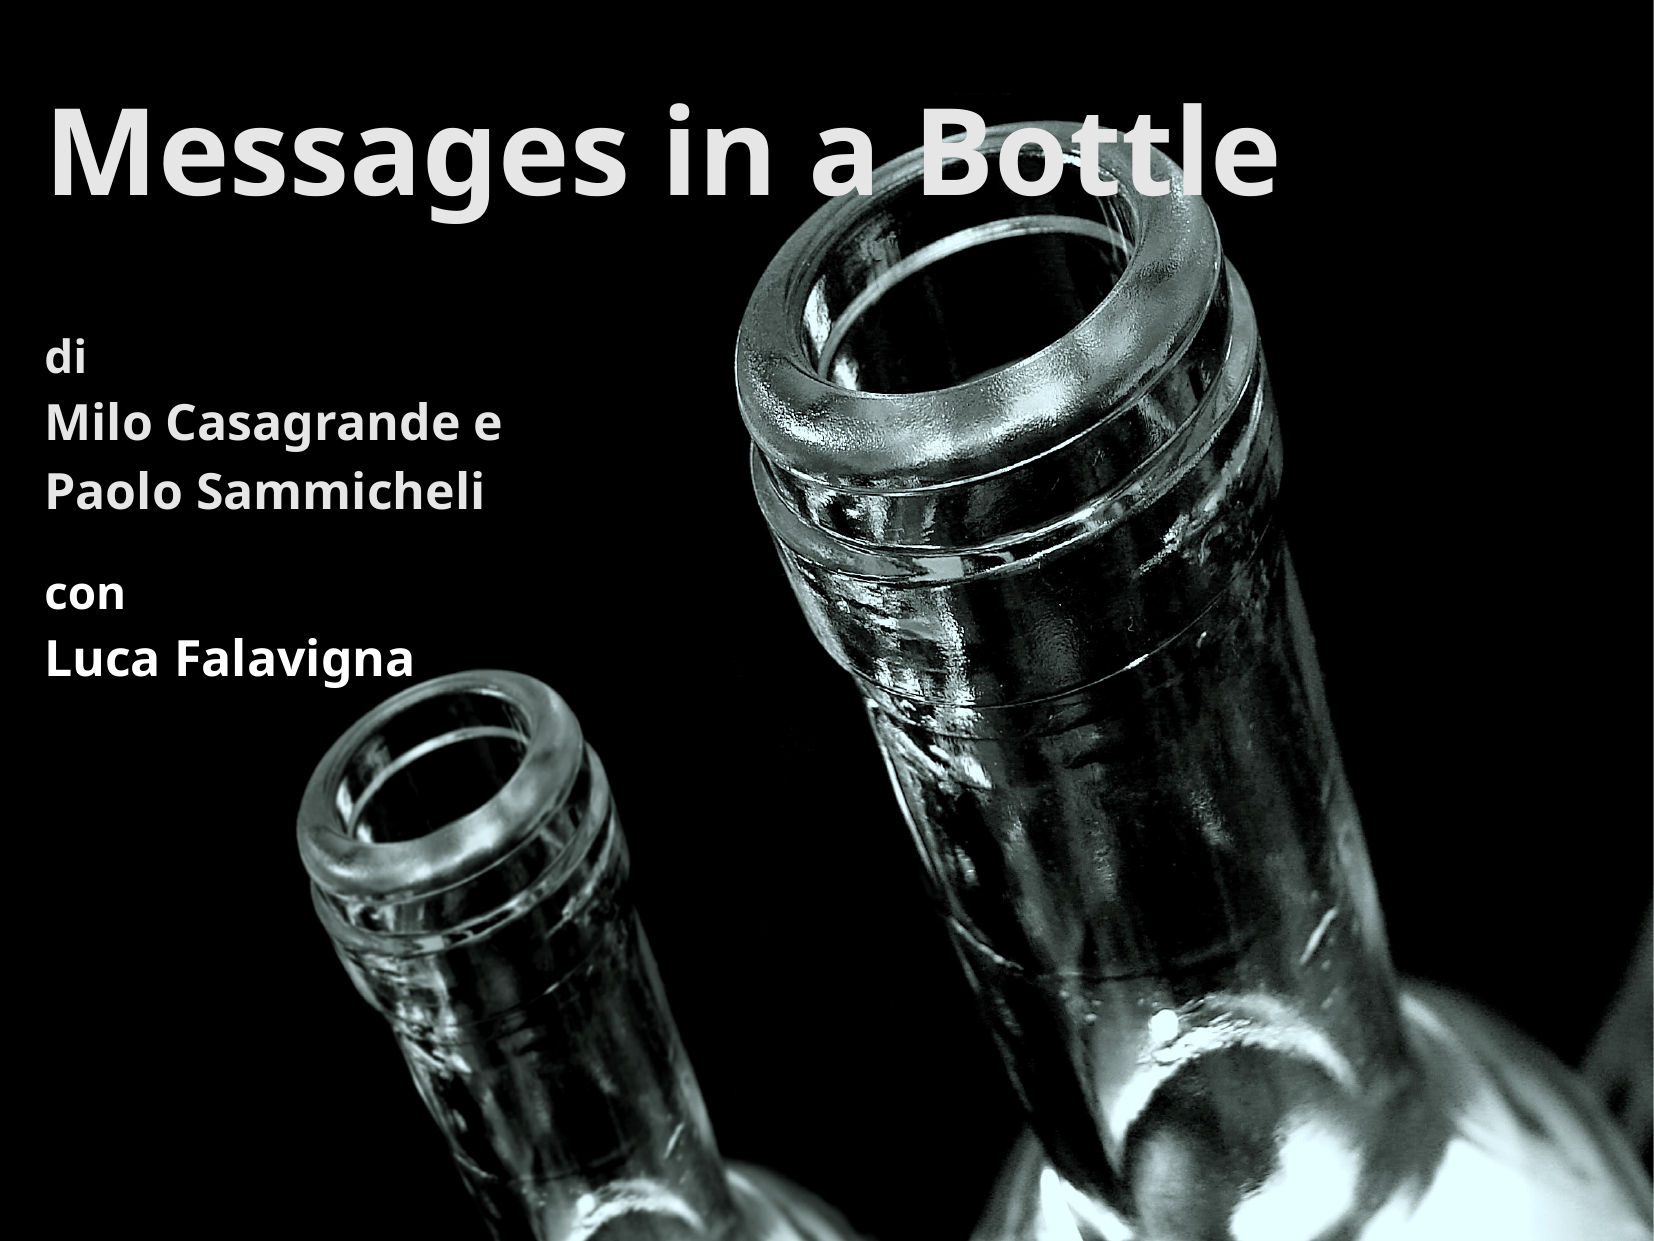

Messages in a Bottle
di
Milo Casagrande e
Paolo Sammicheli
con
Luca Falavigna